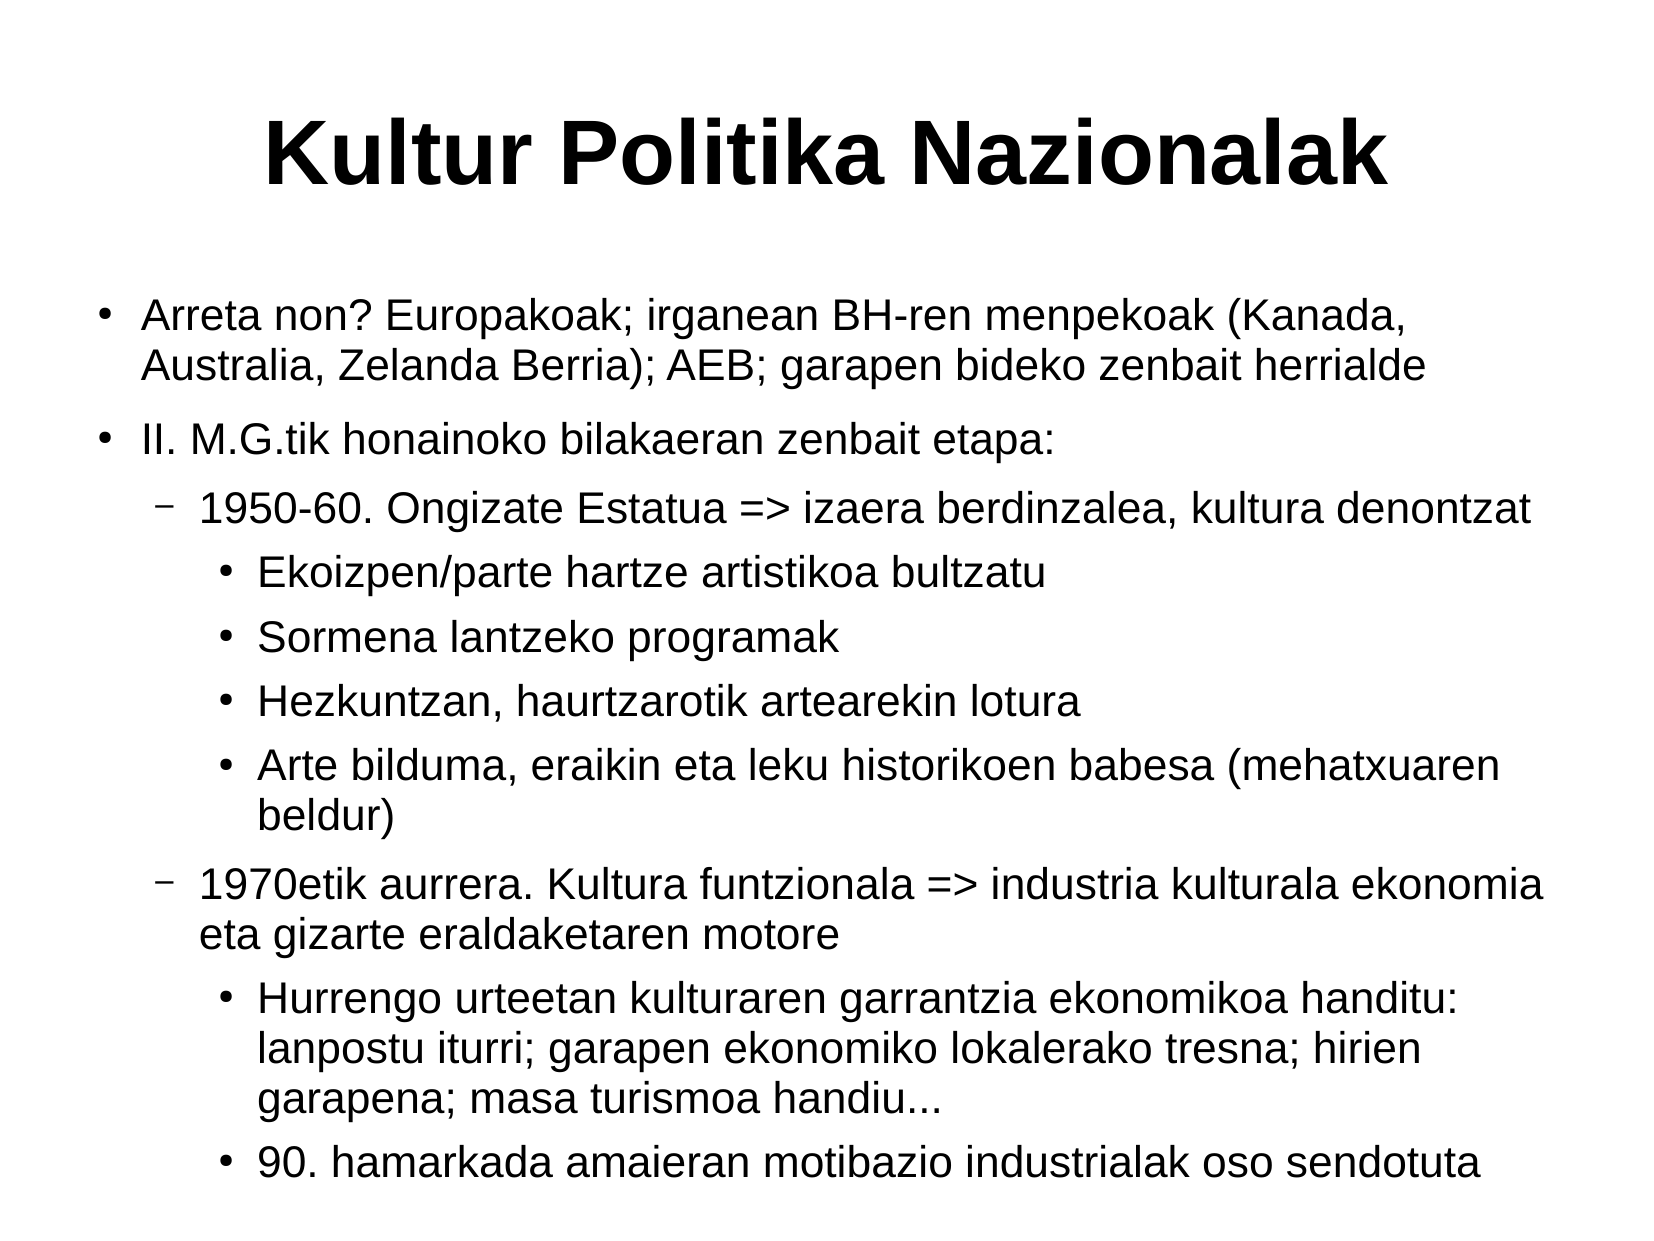

# Kultur Politika Nazionalak
Arreta non? Europakoak; irganean BH-ren menpekoak (Kanada, Australia, Zelanda Berria); AEB; garapen bideko zenbait herrialde
II. M.G.tik honainoko bilakaeran zenbait etapa:
1950-60. Ongizate Estatua => izaera berdinzalea, kultura denontzat
Ekoizpen/parte hartze artistikoa bultzatu
Sormena lantzeko programak
Hezkuntzan, haurtzarotik artearekin lotura
Arte bilduma, eraikin eta leku historikoen babesa (mehatxuaren beldur)
1970etik aurrera. Kultura funtzionala => industria kulturala ekonomia eta gizarte eraldaketaren motore
Hurrengo urteetan kulturaren garrantzia ekonomikoa handitu: lanpostu iturri; garapen ekonomiko lokalerako tresna; hirien garapena; masa turismoa handiu...
90. hamarkada amaieran motibazio industrialak oso sendotuta